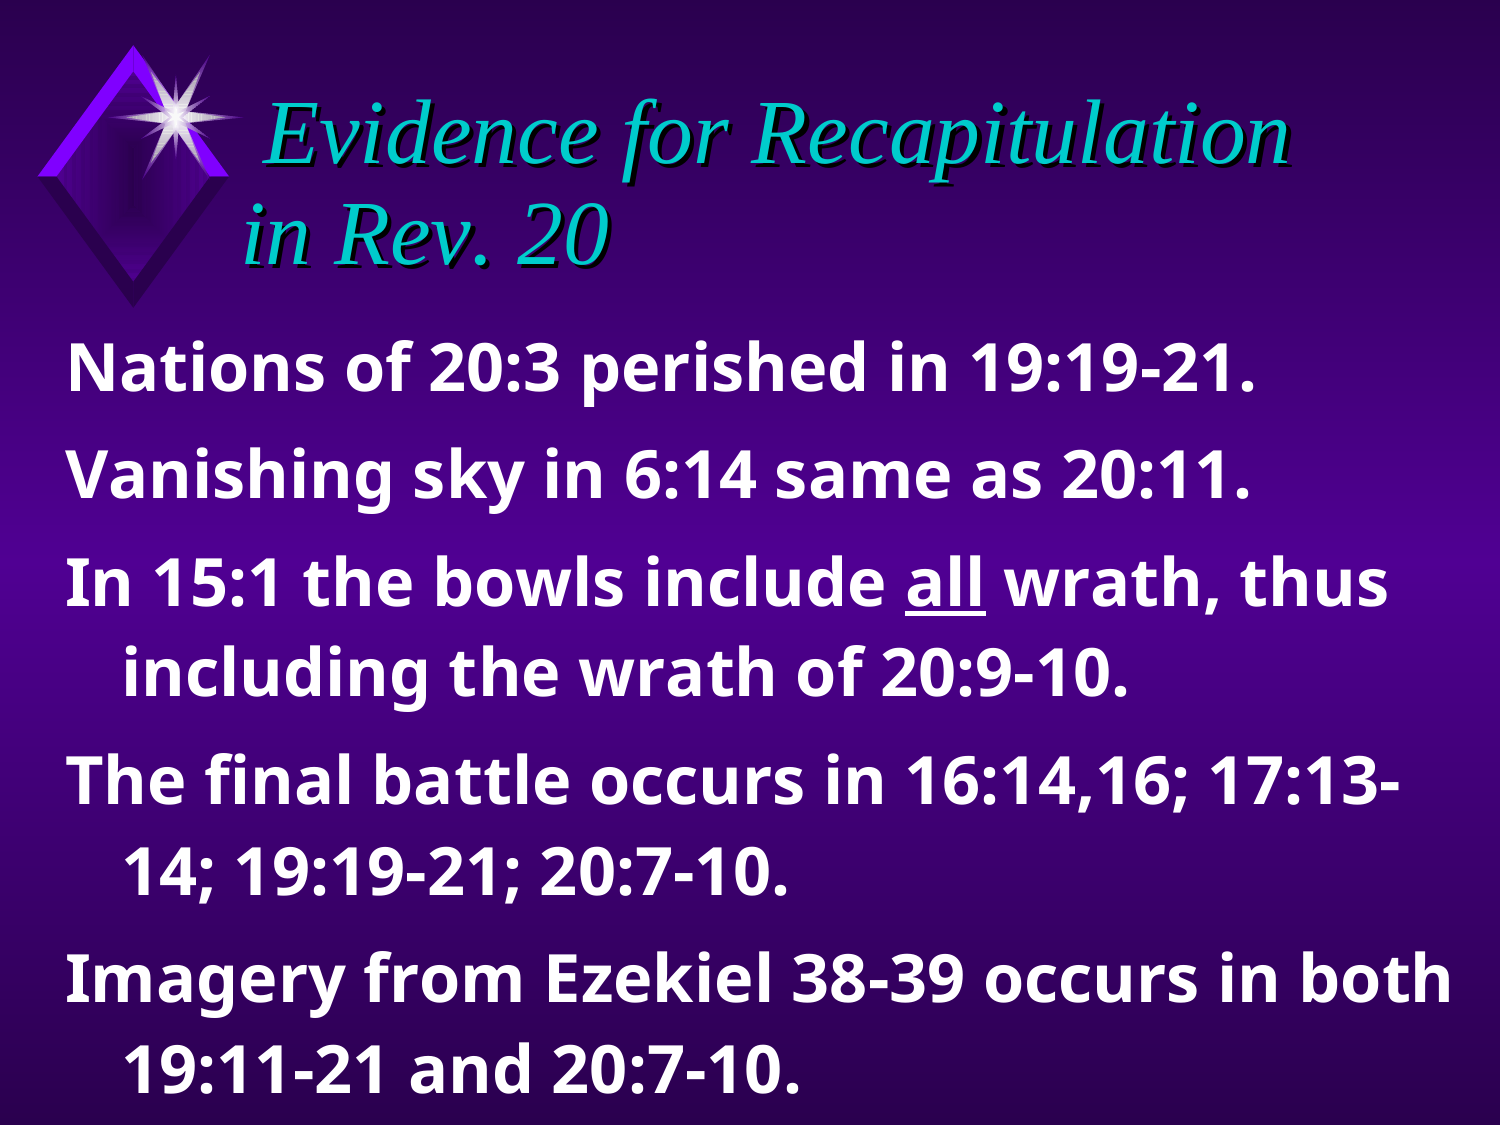

# Evidence for Recapitulation in Rev. 20
Nations of 20:3 perished in 19:19-21.
Vanishing sky in 6:14 same as 20:11.
In 15:1 the bowls include all wrath, thus including the wrath of 20:9-10.
The final battle occurs in 16:14,16; 17:13-14; 19:19-21; 20:7-10.
Imagery from Ezekiel 38-39 occurs in both 19:11-21 and 20:7-10.